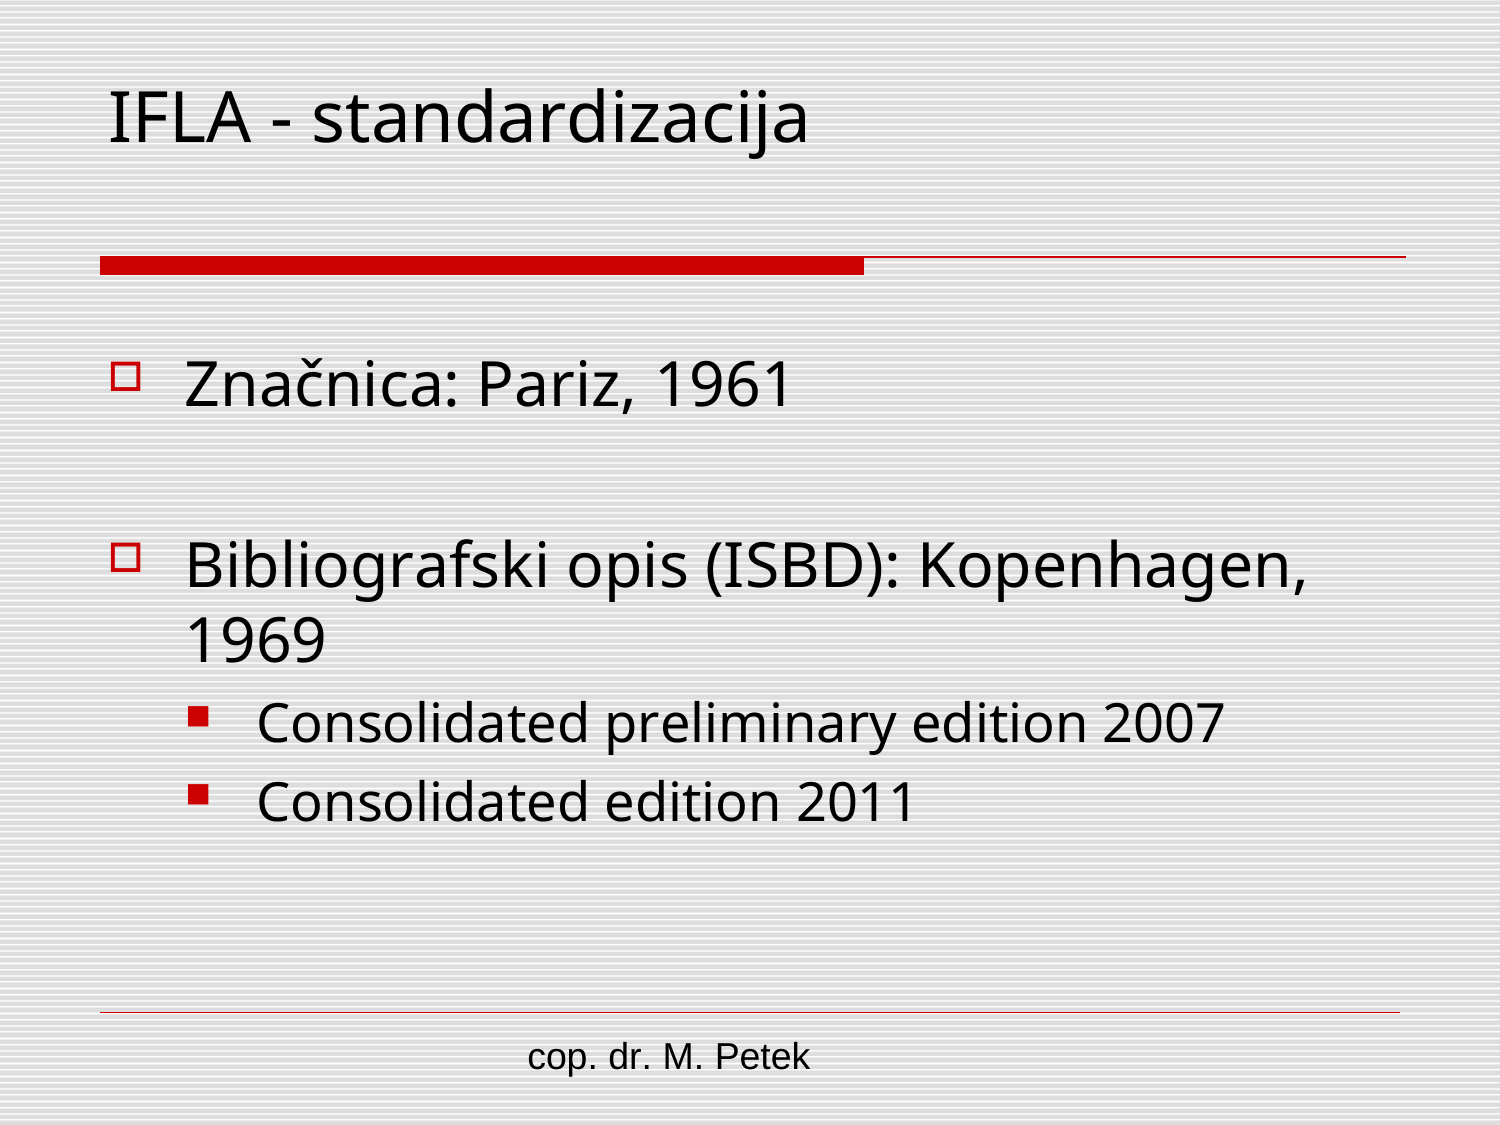

# IFLA - standardizacija
Značnica: Pariz, 1961
Bibliografski opis (ISBD): Kopenhagen, 1969
Consolidated preliminary edition 2007
Consolidated edition 2011
cop. dr. M. Petek